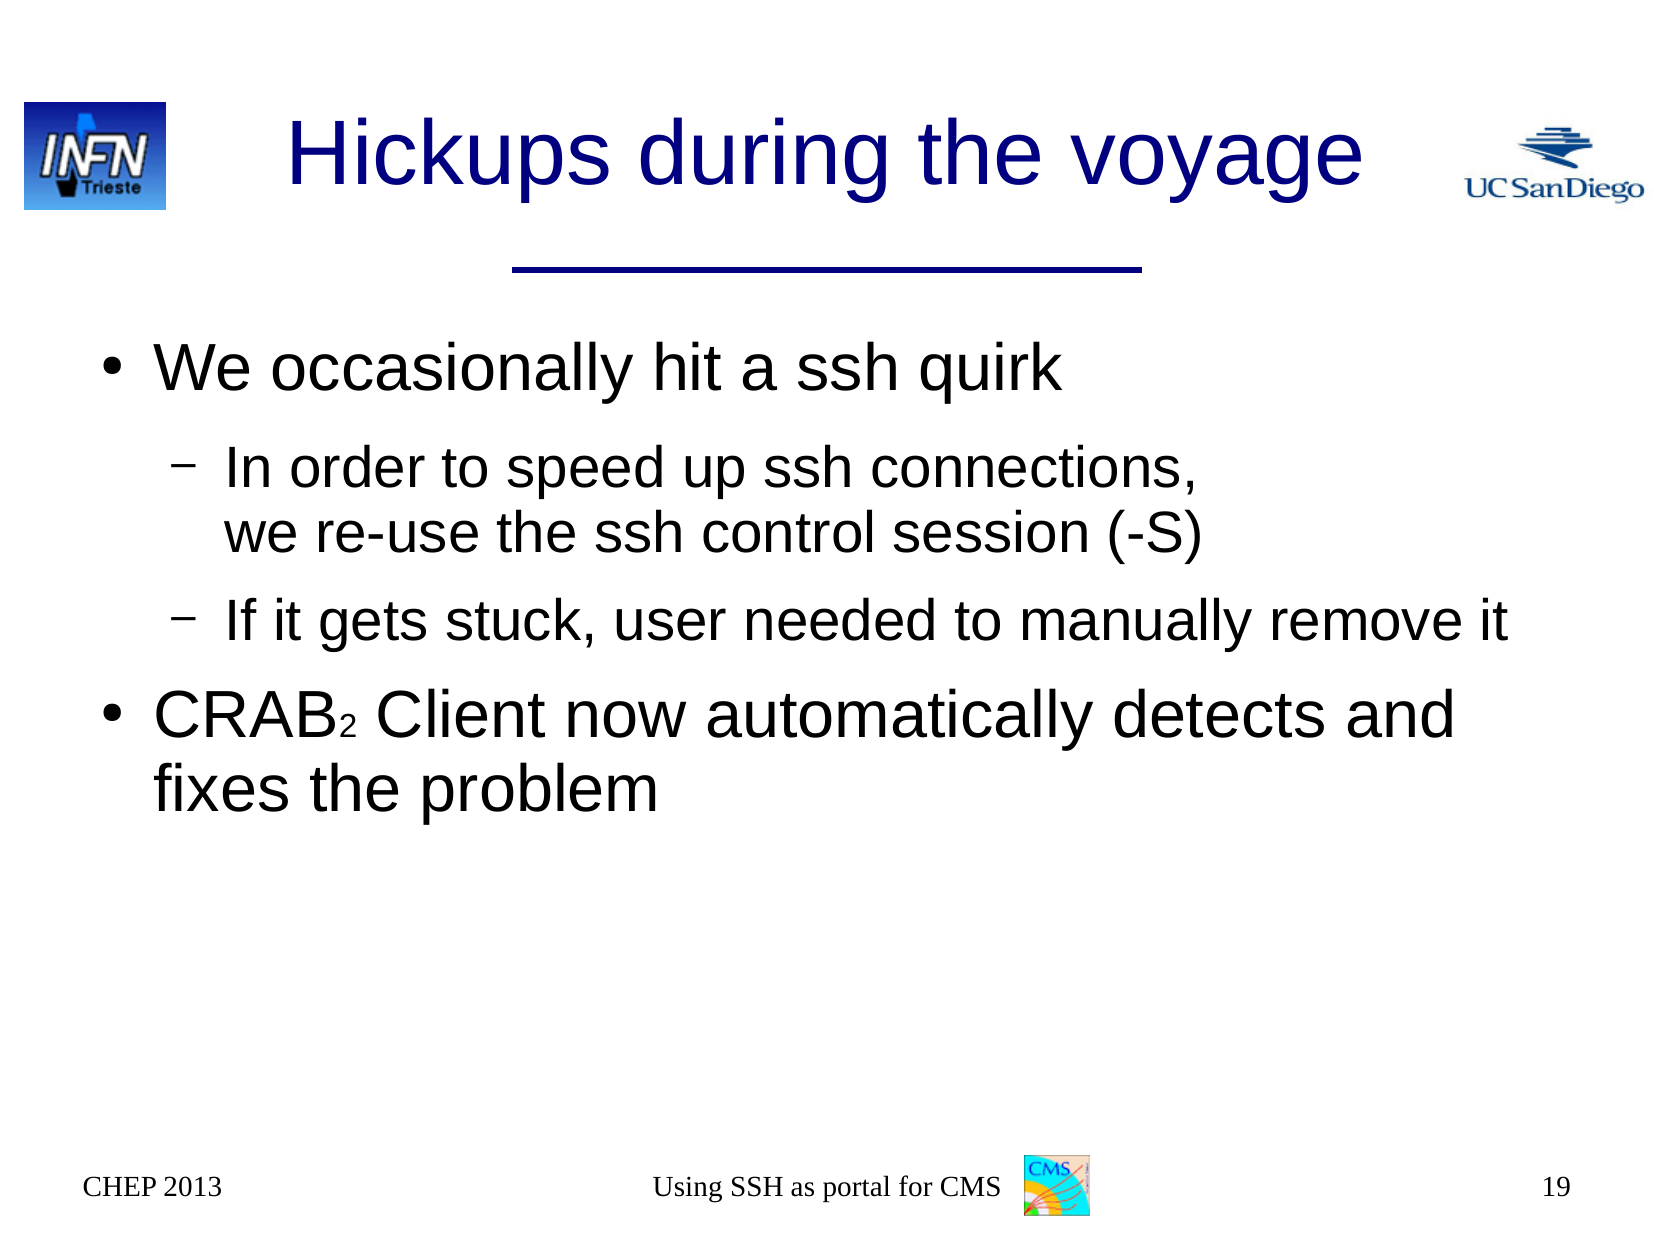

# Hickups during the voyage
We occasionally hit a ssh quirk
In order to speed up ssh connections,
we re-use the ssh control session (-S)
If it gets stuck, user needed to manually remove it
CRAB2 Client now automatically detects and fixes the problem
CHEP 2013
Using SSH as portal for CMS
19